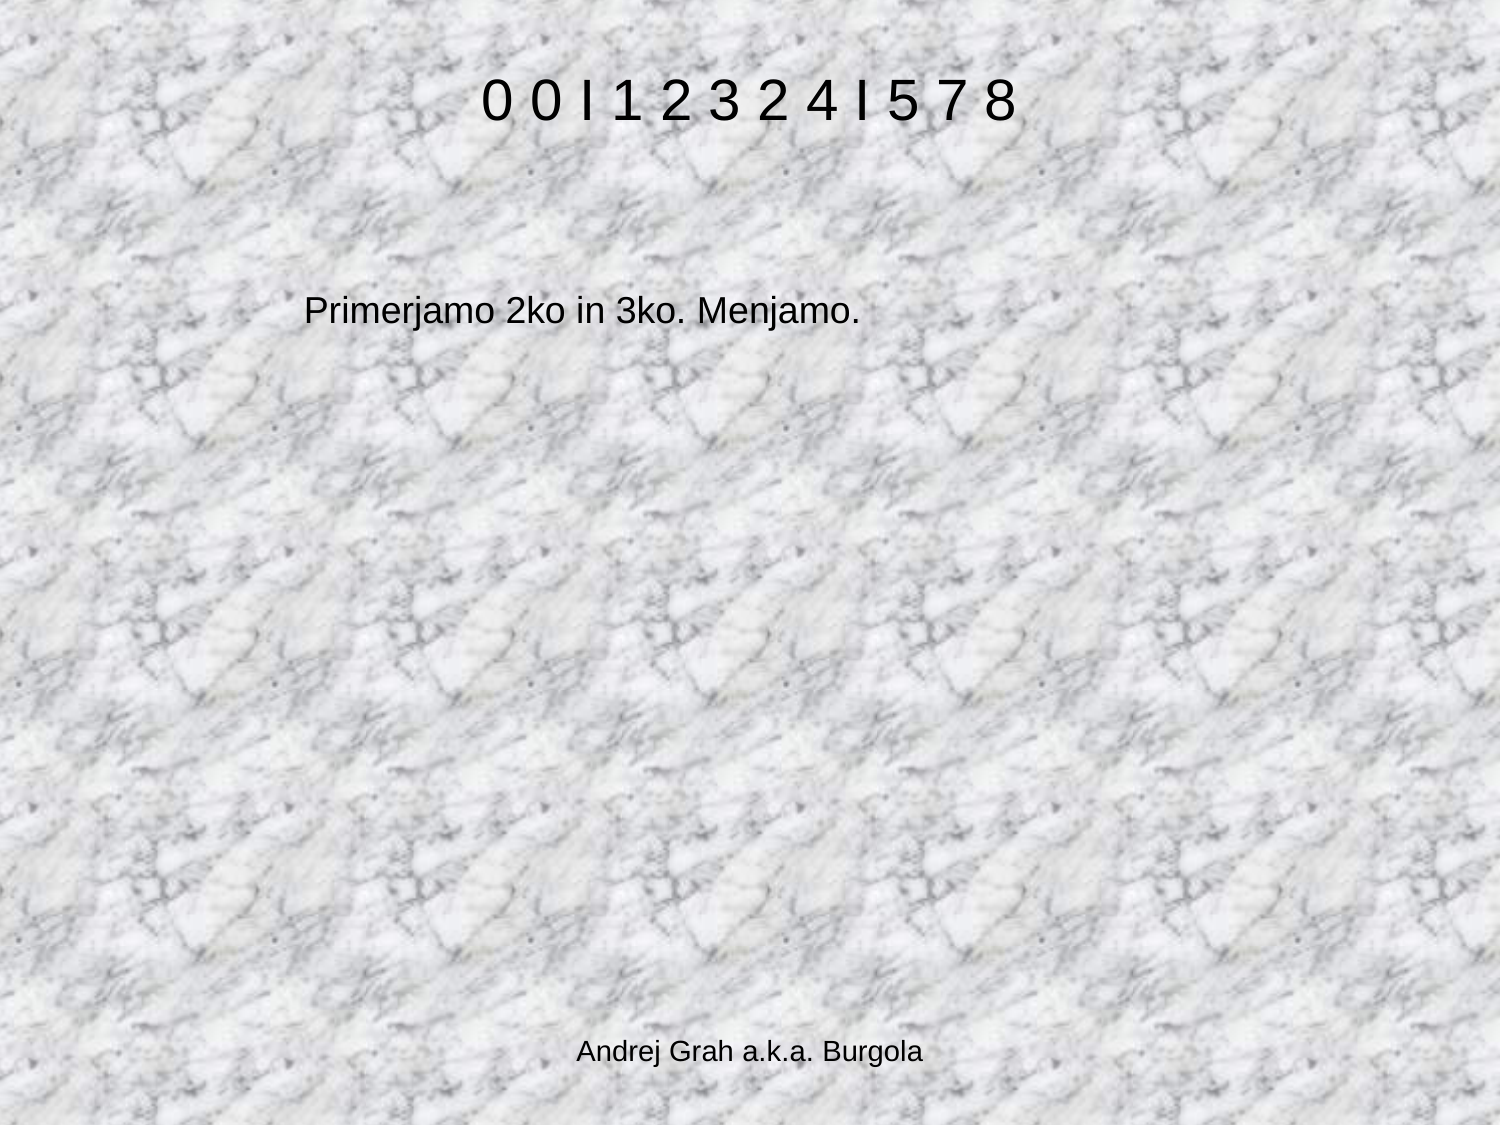

0 0 I 1 2 3 2 4 I 5 7 8
Primerjamo 2ko in 3ko. Menjamo.
Andrej Grah a.k.a. Burgola